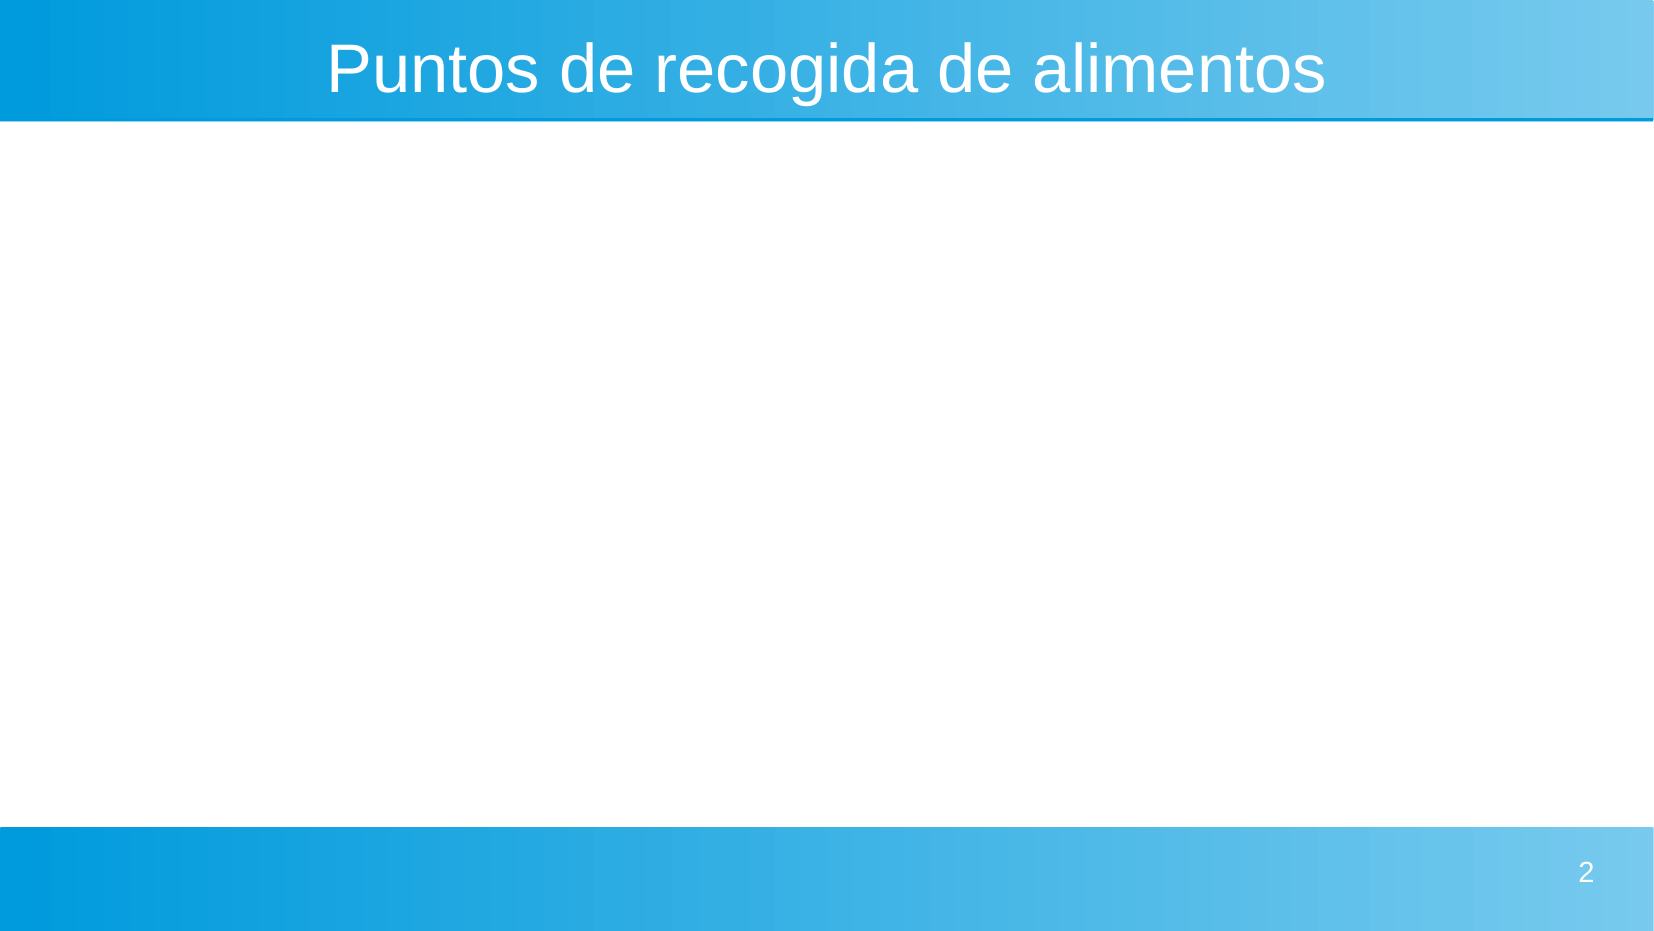

# Puntos de recogida de alimentos
2